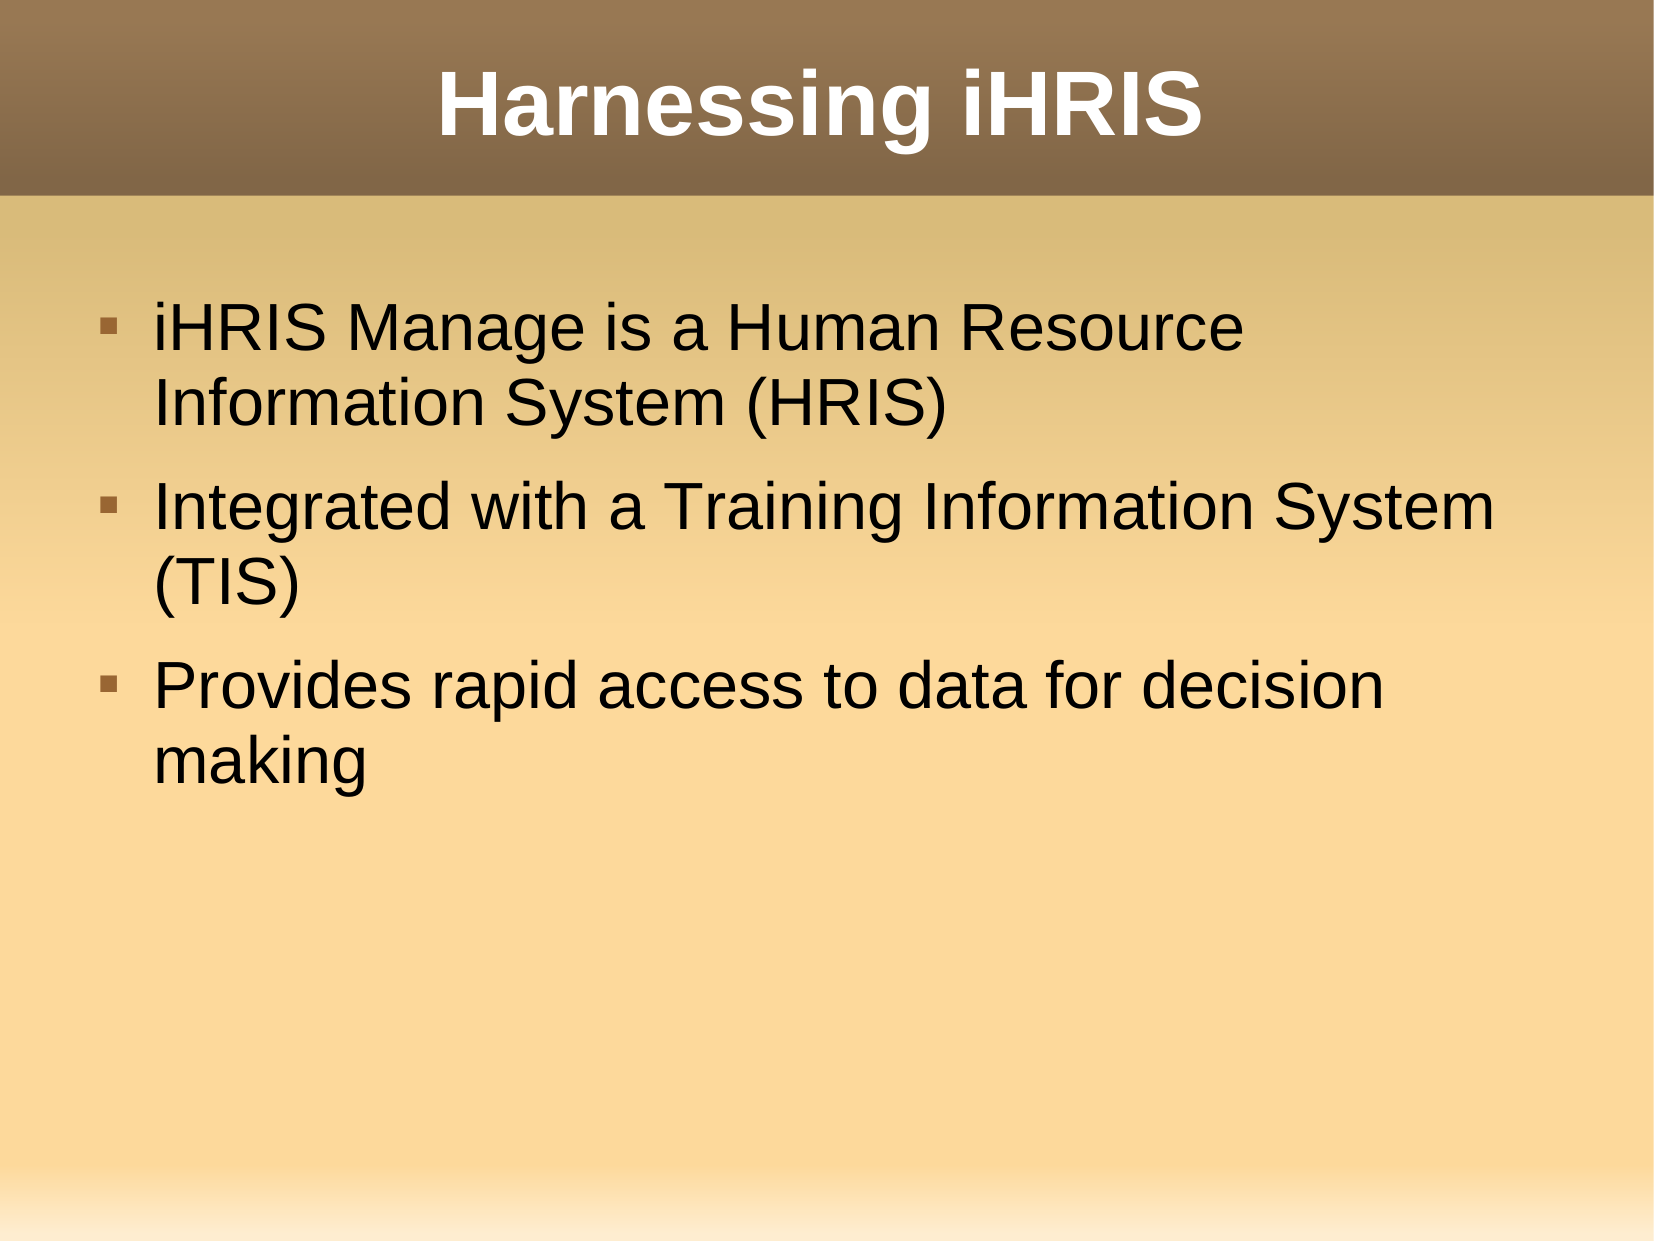

# Harnessing iHRIS
iHRIS Manage is a Human Resource Information System (HRIS)
Integrated with a Training Information System (TIS)
Provides rapid access to data for decision making